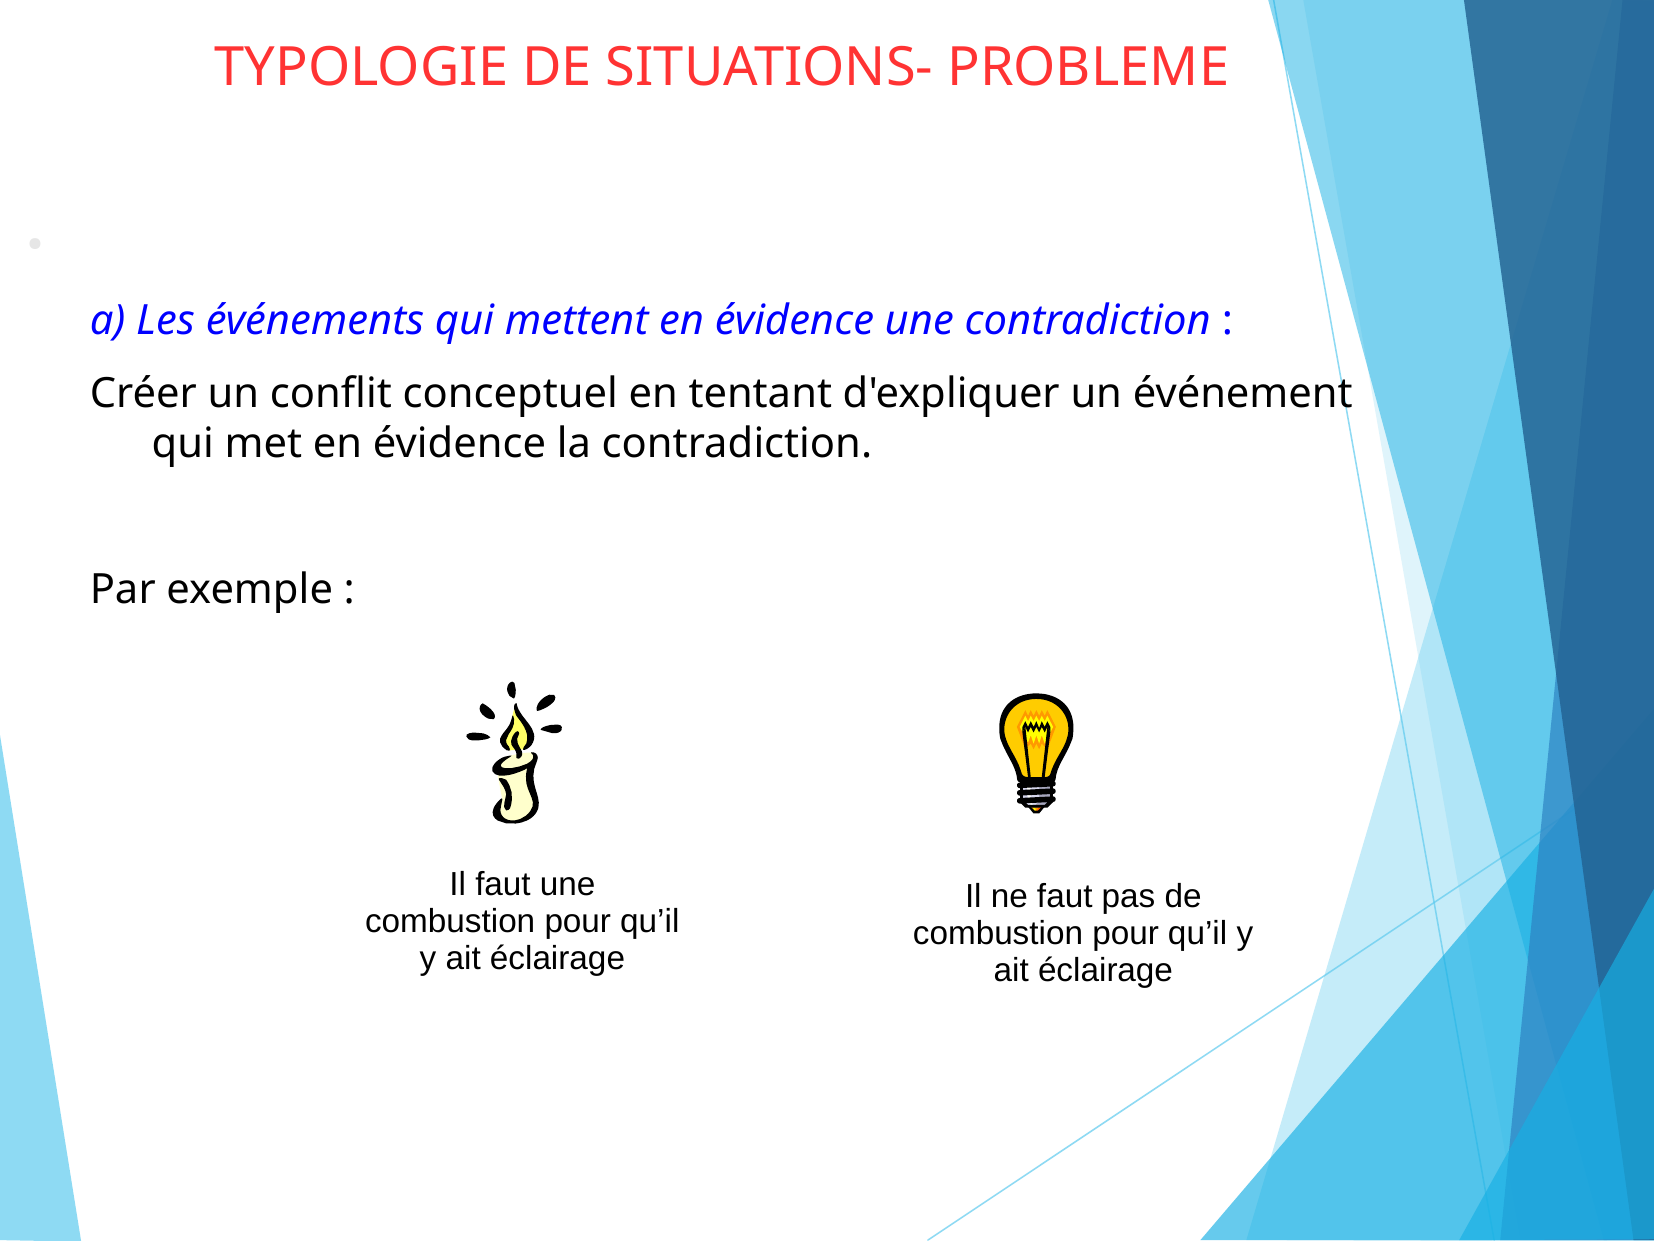

# TYPOLOGIE DE SITUATIONS- PROBLEME
a) Les événements qui mettent en évidence une contradiction :
Créer un conflit conceptuel en tentant d'expliquer un événement qui met en évidence la contradiction.
Par exemple :
Il faut une combustion pour qu’il y ait éclairage
Il ne faut pas de combustion pour qu’il y ait éclairage